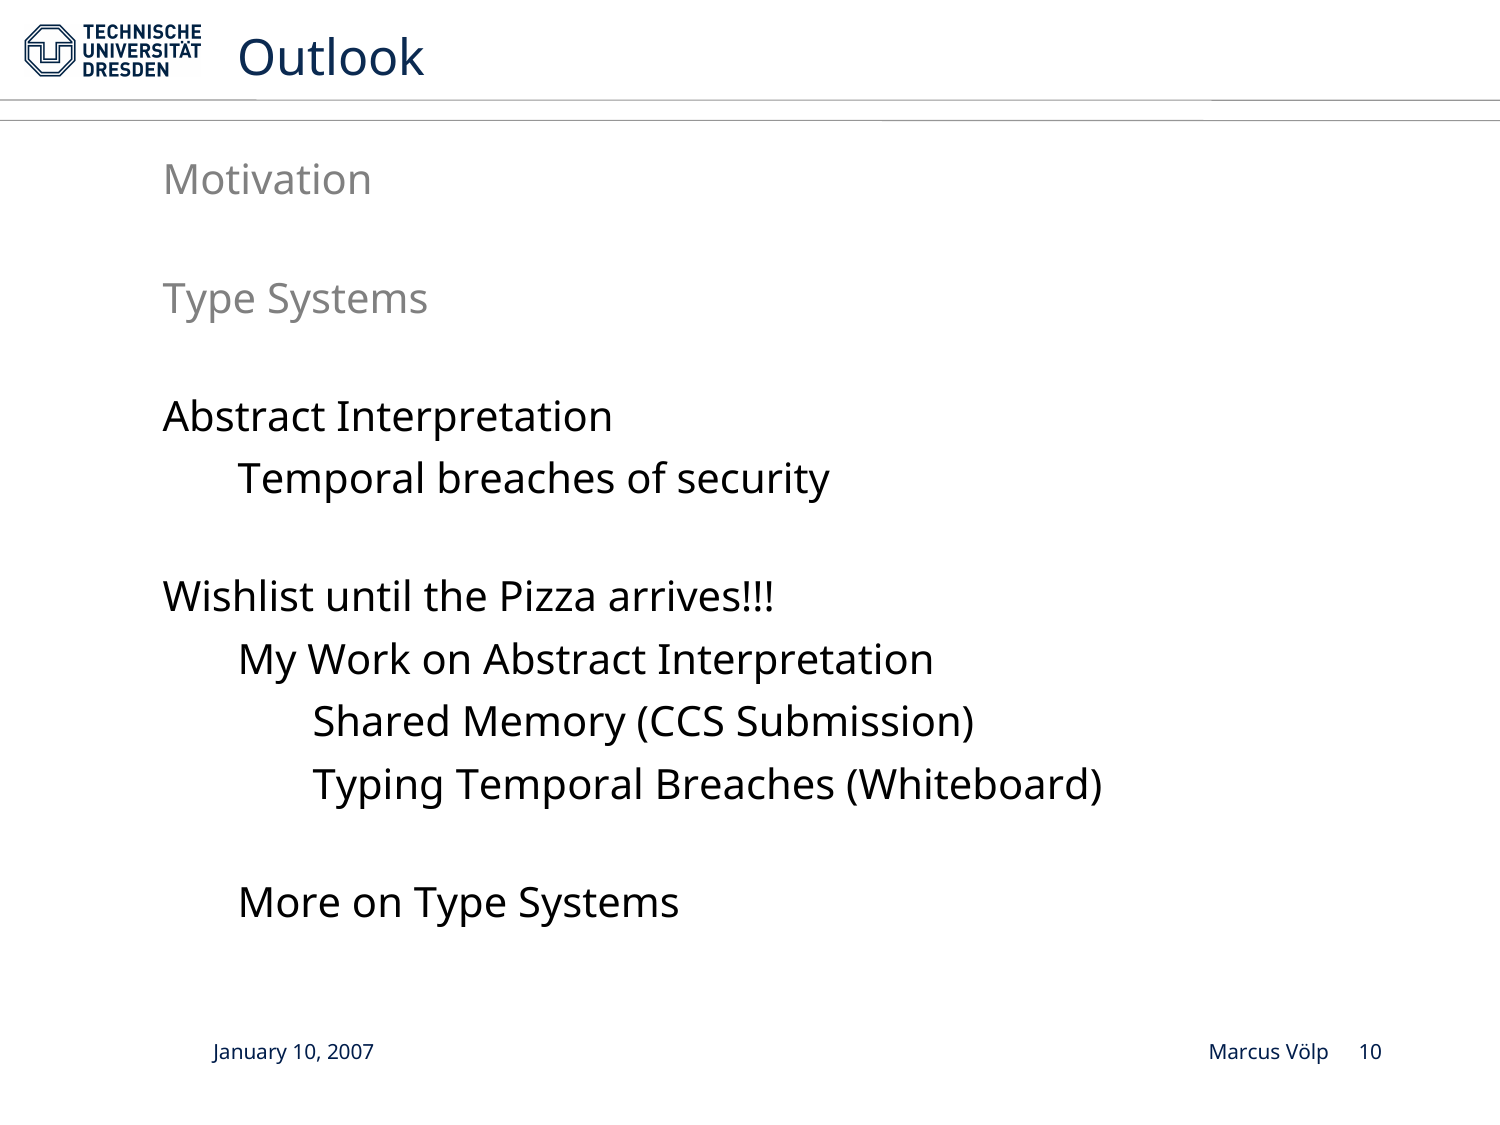

# Outlook
Motivation
Type Systems
Abstract Interpretation
Temporal breaches of security
Wishlist until the Pizza arrives!!!
My Work on Abstract Interpretation
Shared Memory (CCS Submission)
Typing Temporal Breaches (Whiteboard)
More on Type Systems